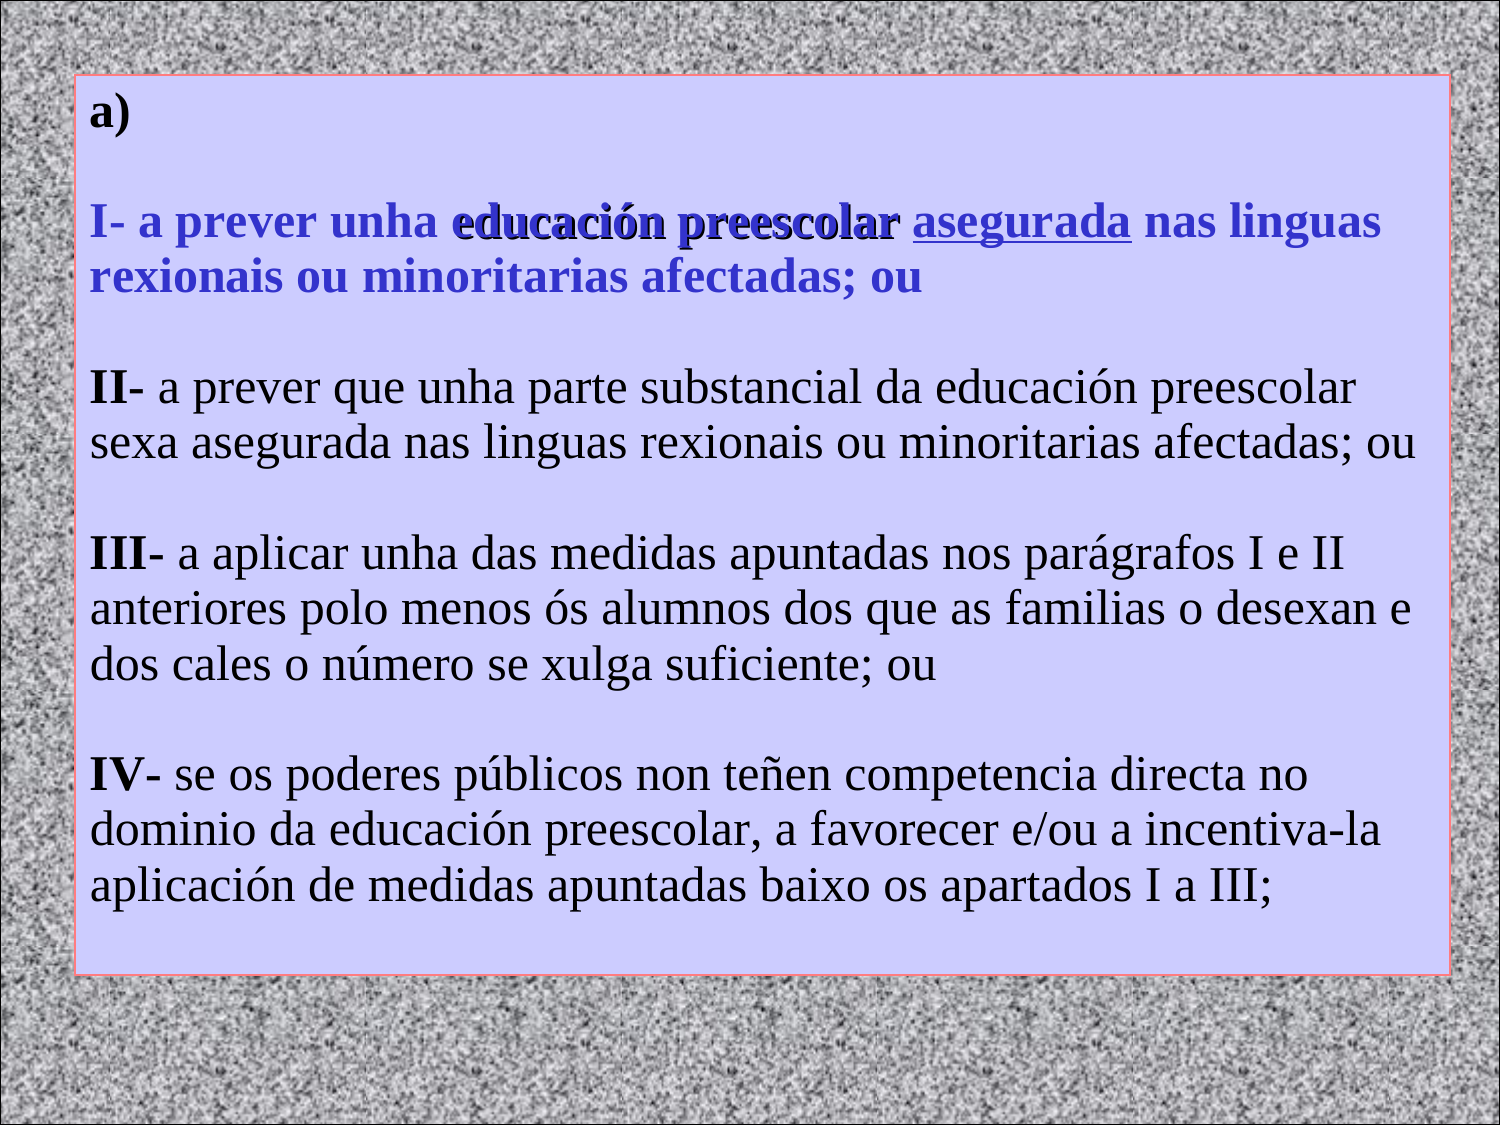

a)
I- a prever unha educación preescolar asegurada nas linguas rexionais ou minoritarias afectadas; ou
II- a prever que unha parte substancial da educación preescolar sexa asegurada nas linguas rexionais ou minoritarias afectadas; ou
III- a aplicar unha das medidas apuntadas nos parágrafos I e II anteriores polo menos ós alumnos dos que as familias o desexan e dos cales o número se xulga suficiente; ou
IV- se os poderes públicos non teñen competencia directa no dominio da educación preescolar, a favorecer e/ou a incentiva-la aplicación de medidas apuntadas baixo os apartados I a III;